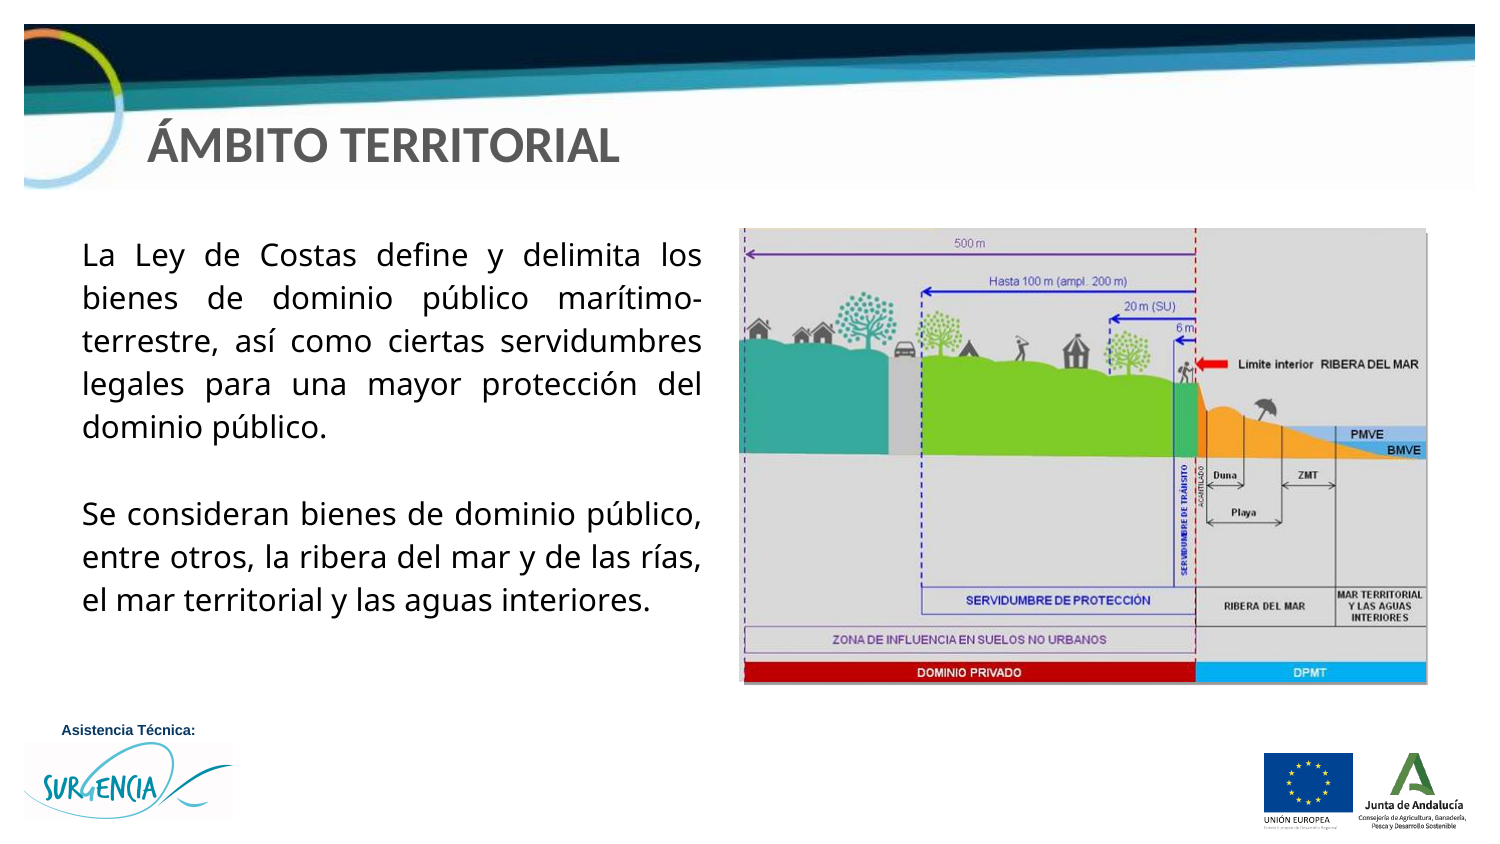

ÁMBITO TERRITORIAL
La Ley de Costas define y delimita los bienes de dominio público marítimo-terrestre, así como ciertas servidumbres legales para una mayor protección del dominio público.
Se consideran bienes de dominio público, entre otros, la ribera del mar y de las rías, el mar territorial y las aguas interiores.
Asistencia Técnica: